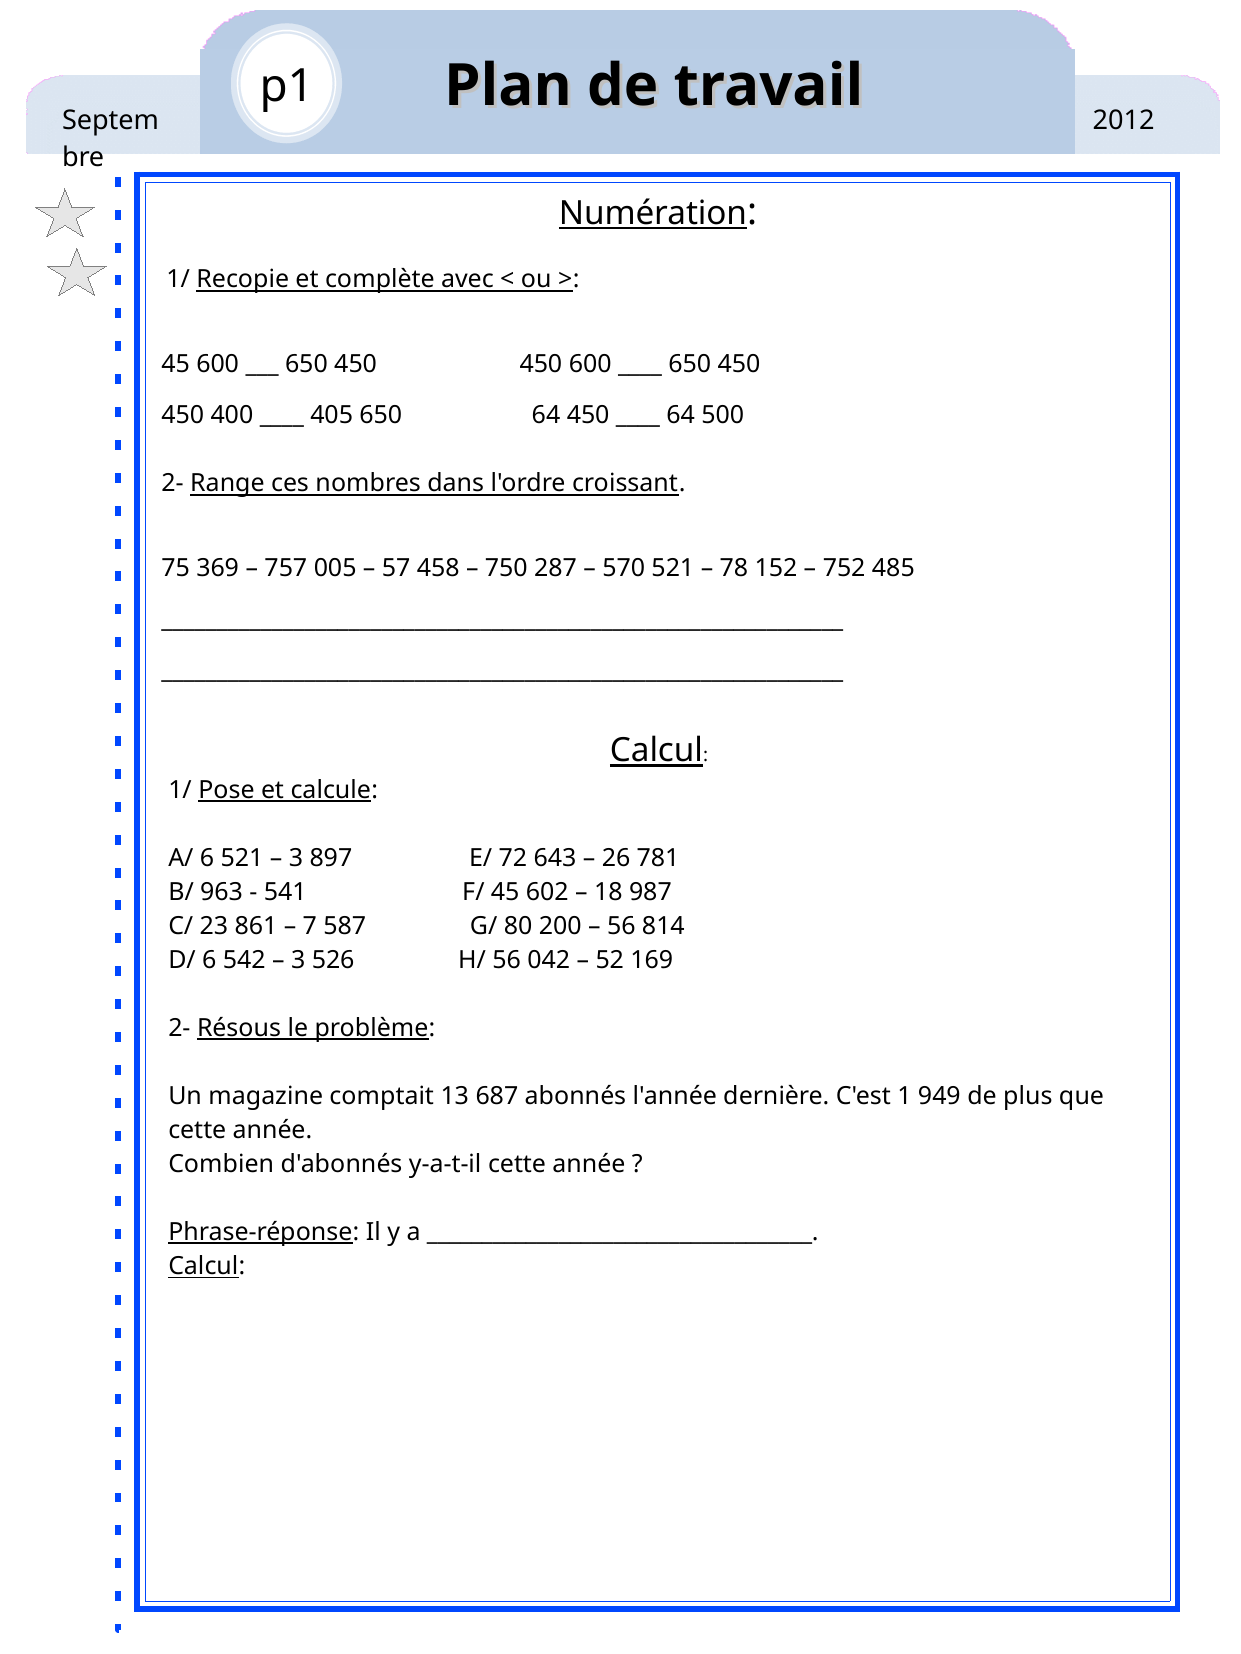

p1
Plan de travail
Septembre
2012
| |
| --- |
Numération:
 1/ Recopie et complète avec < ou >:
45 600 ___ 650 450 450 600 ____ 650 450
450 400 ____ 405 650 64 450 ____ 64 500
2- Range ces nombres dans l'ordre croissant.
75 369 – 757 005 – 57 458 – 750 287 – 570 521 – 78 152 – 752 485
______________________________________________________________
______________________________________________________________
Calcul:
1/ Pose et calcule:
A/ 6 521 – 3 897 E/ 72 643 – 26 781
B/ 963 - 541 F/ 45 602 – 18 987
C/ 23 861 – 7 587 G/ 80 200 – 56 814
D/ 6 542 – 3 526 H/ 56 042 – 52 169
2- Résous le problème:
Un magazine comptait 13 687 abonnés l'année dernière. C'est 1 949 de plus que cette année.
Combien d'abonnés y-a-t-il cette année ?
Phrase-réponse: Il y a ___________________________________.
Calcul: